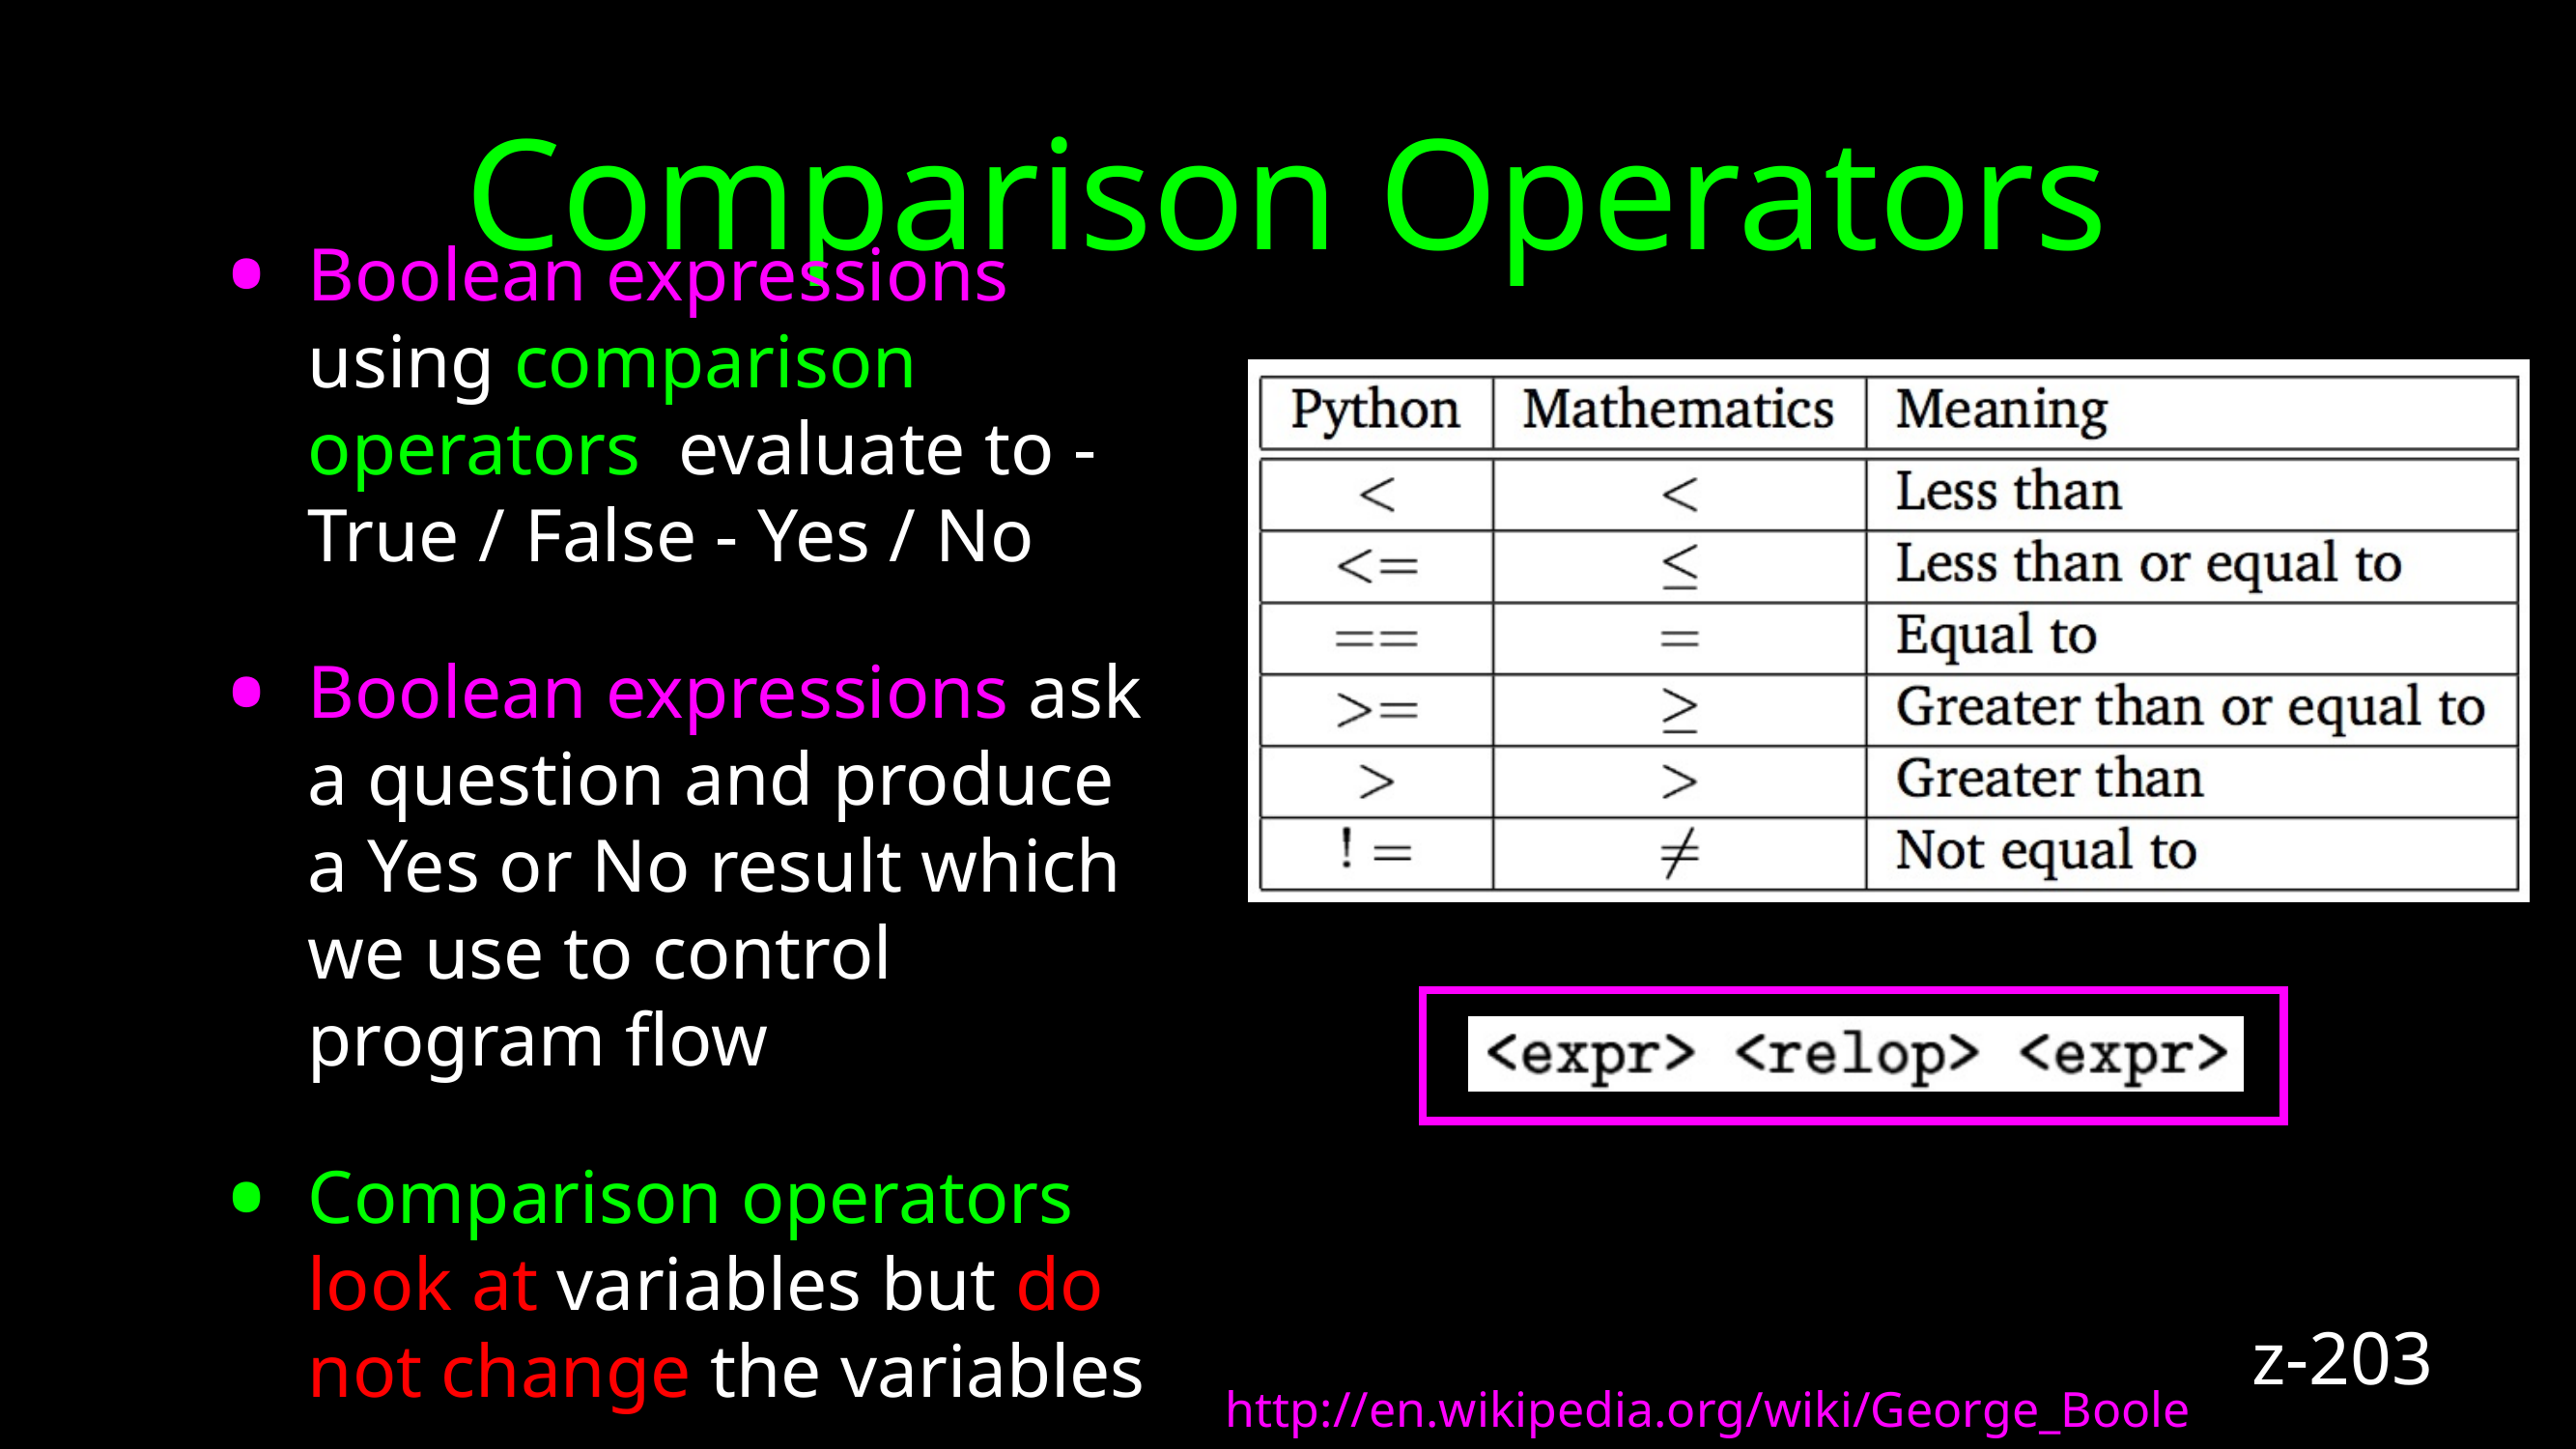

# Comparison Operators
Boolean expressions using comparison operators evaluate to - True / False - Yes / No
Boolean expressions ask a question and produce a Yes or No result which we use to control program flow
Comparison operators look at variables but do not change the variables
z-203
http://en.wikipedia.org/wiki/George_Boole